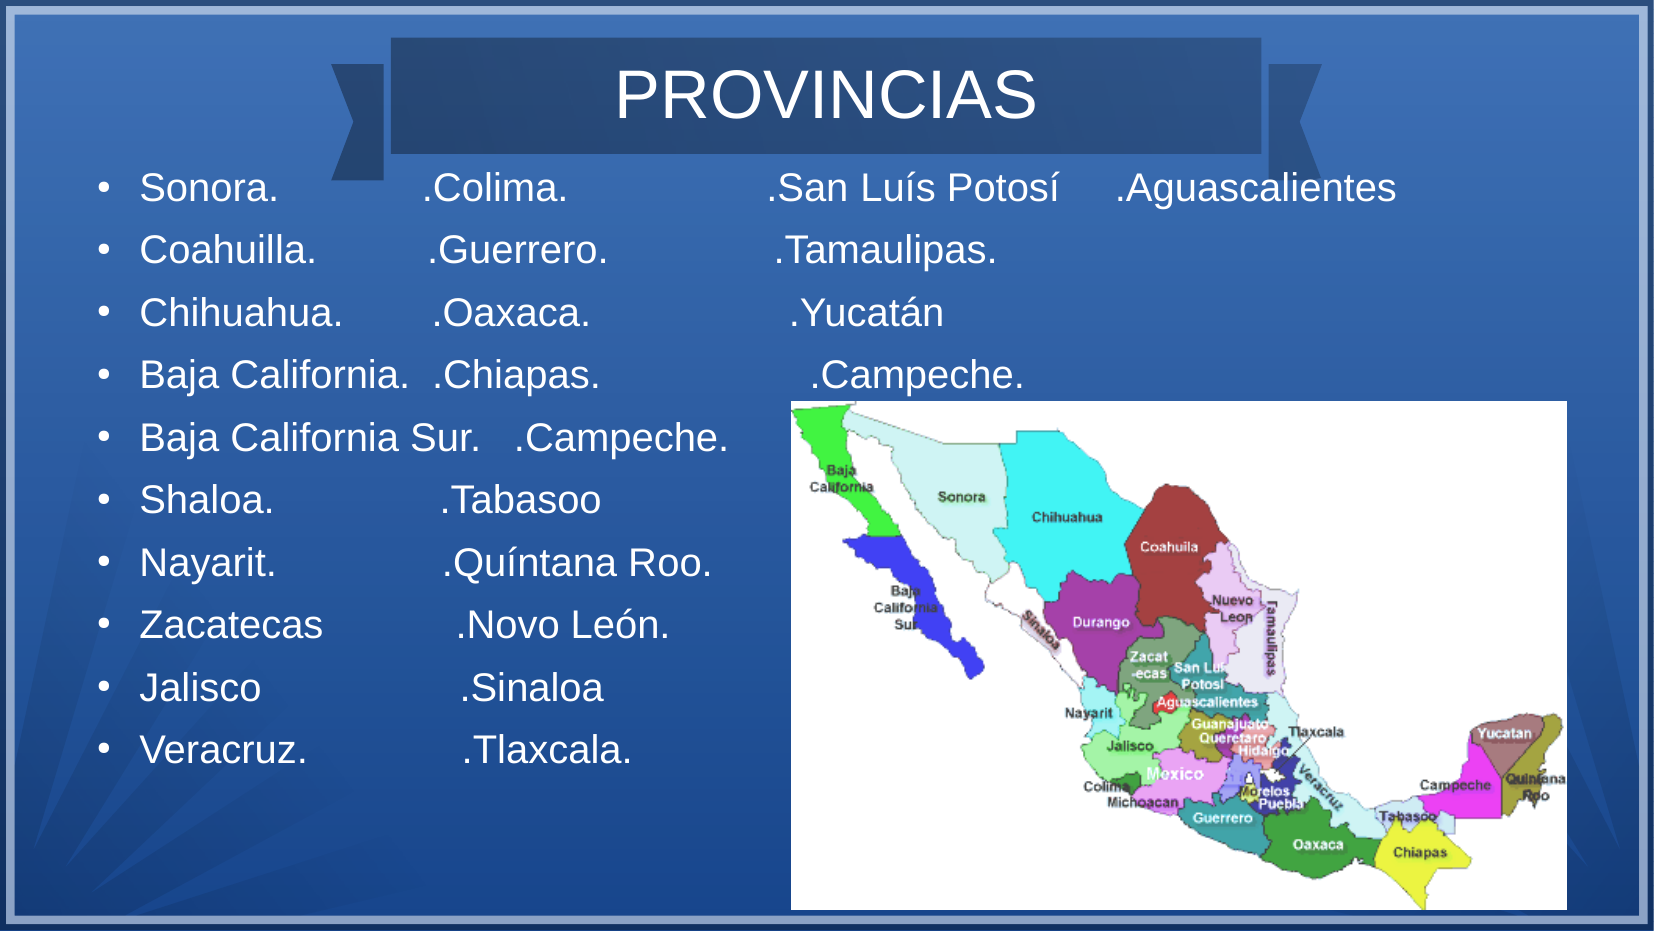

# PROVINCIAS
Sonora. .Colima. .San Luís Potosí .Aguascalientes
Coahuilla. .Guerrero. .Tamaulipas.
Chihuahua. .Oaxaca. .Yucatán
Baja California. .Chiapas. .Campeche.
Baja California Sur. .Campeche. E esas son todas as provincias de México.
Shaloa. .Tabasoo
Nayarit. .Quíntana Roo.
Zacatecas .Novo León.
Jalisco .Sinaloa
Veracruz. .Tlaxcala.